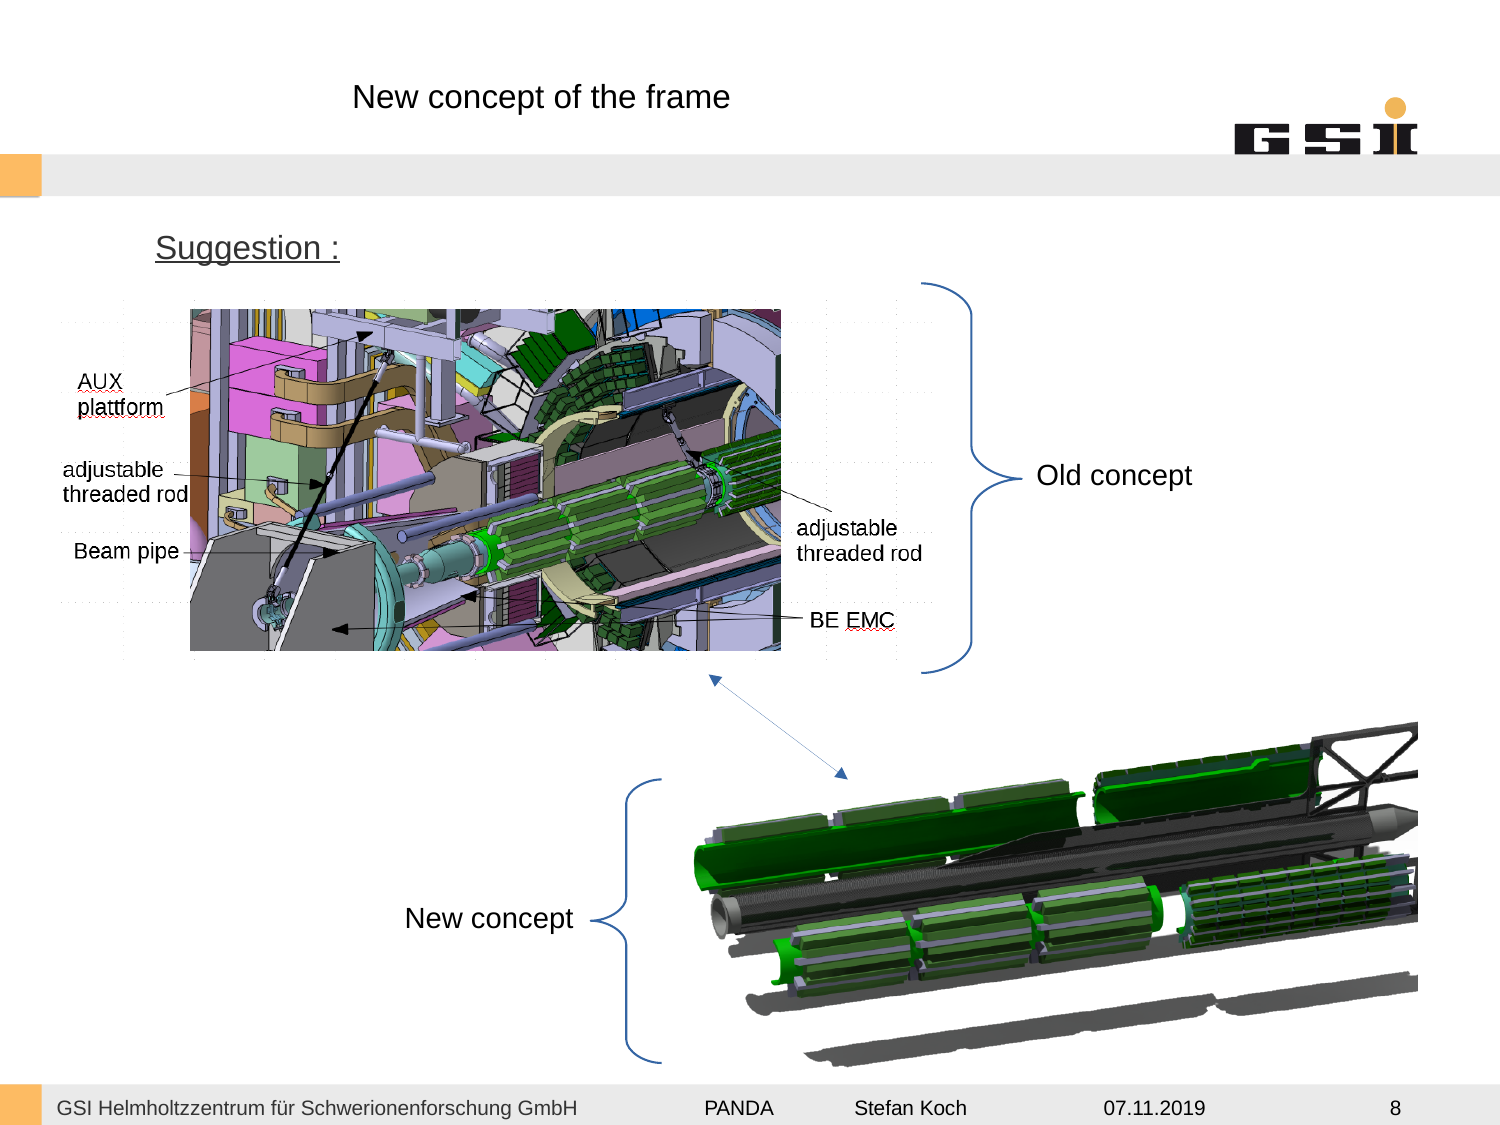

New concept of the frame
Suggestion :
Old concept
New concept